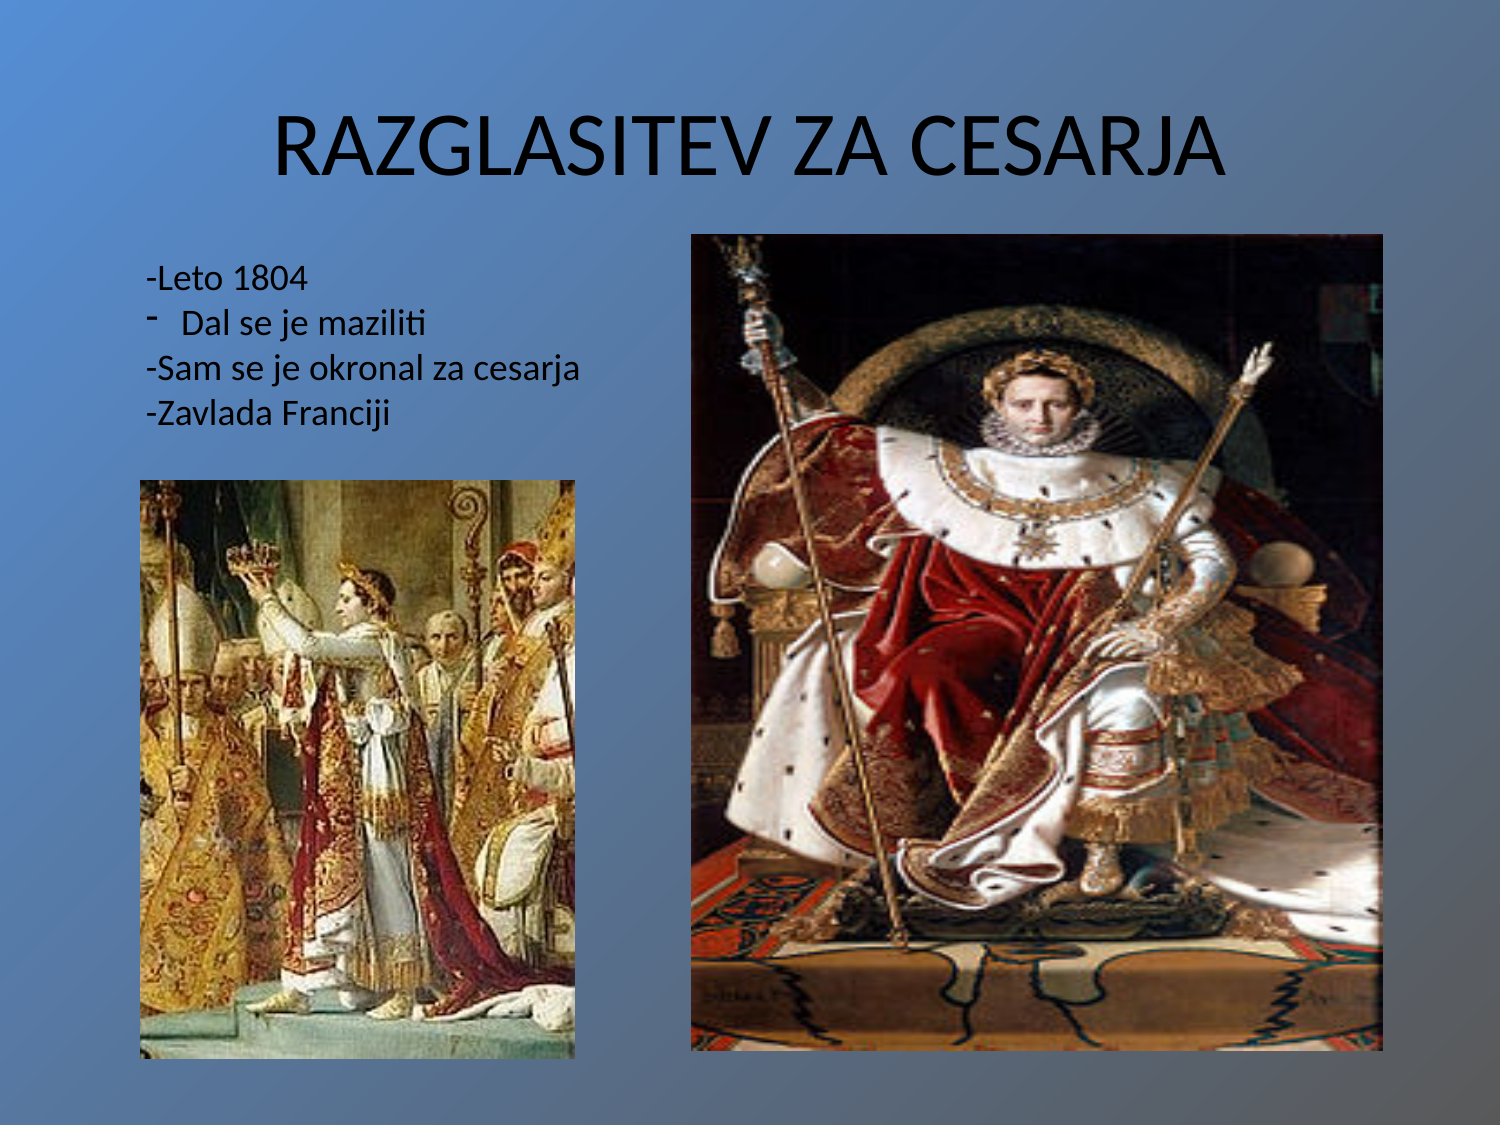

# RAZGLASITEV ZA CESARJA
-Leto 1804
Dal se je maziliti
-Sam se je okronal za cesarja
-Zavlada Franciji